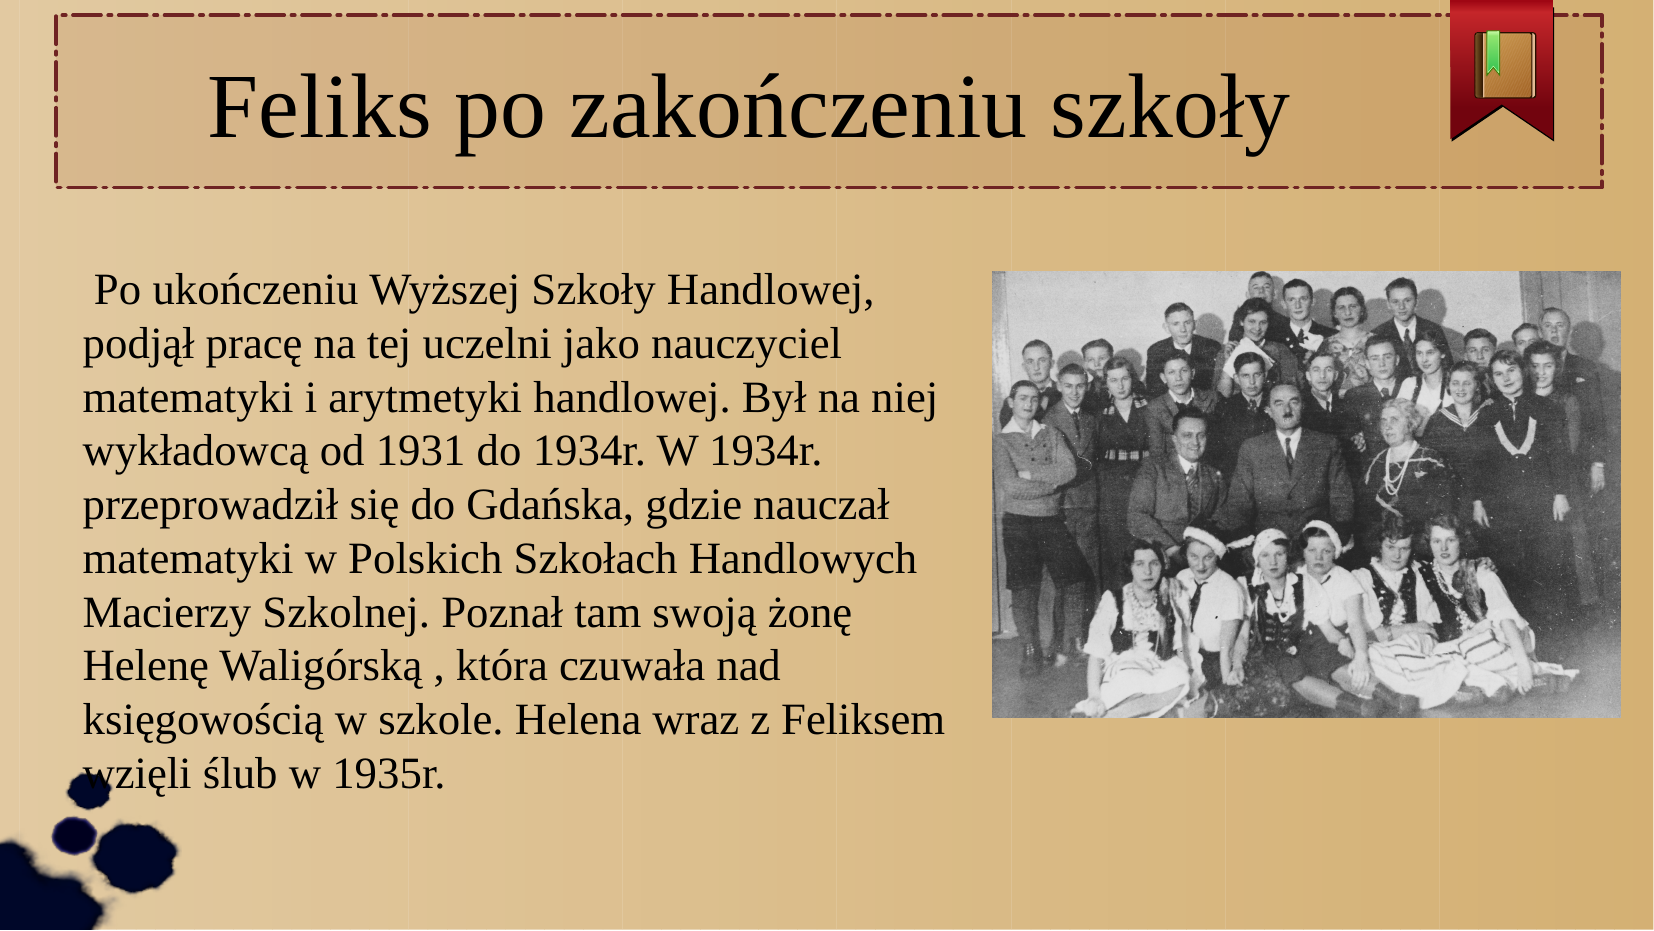

# Feliks po zakończeniu szkoły
 Po ukończeniu Wyższej Szkoły Handlowej, podjął pracę na tej uczelni jako nauczyciel matematyki i arytmetyki handlowej. Był na niej wykładowcą od 1931 do 1934r. W 1934r. przeprowadził się do Gdańska, gdzie nauczał matematyki w Polskich Szkołach Handlowych Macierzy Szkolnej. Poznał tam swoją żonę Helenę Waligórską , która czuwała nad księgowością w szkole. Helena wraz z Feliksem wzięli ślub w 1935r.